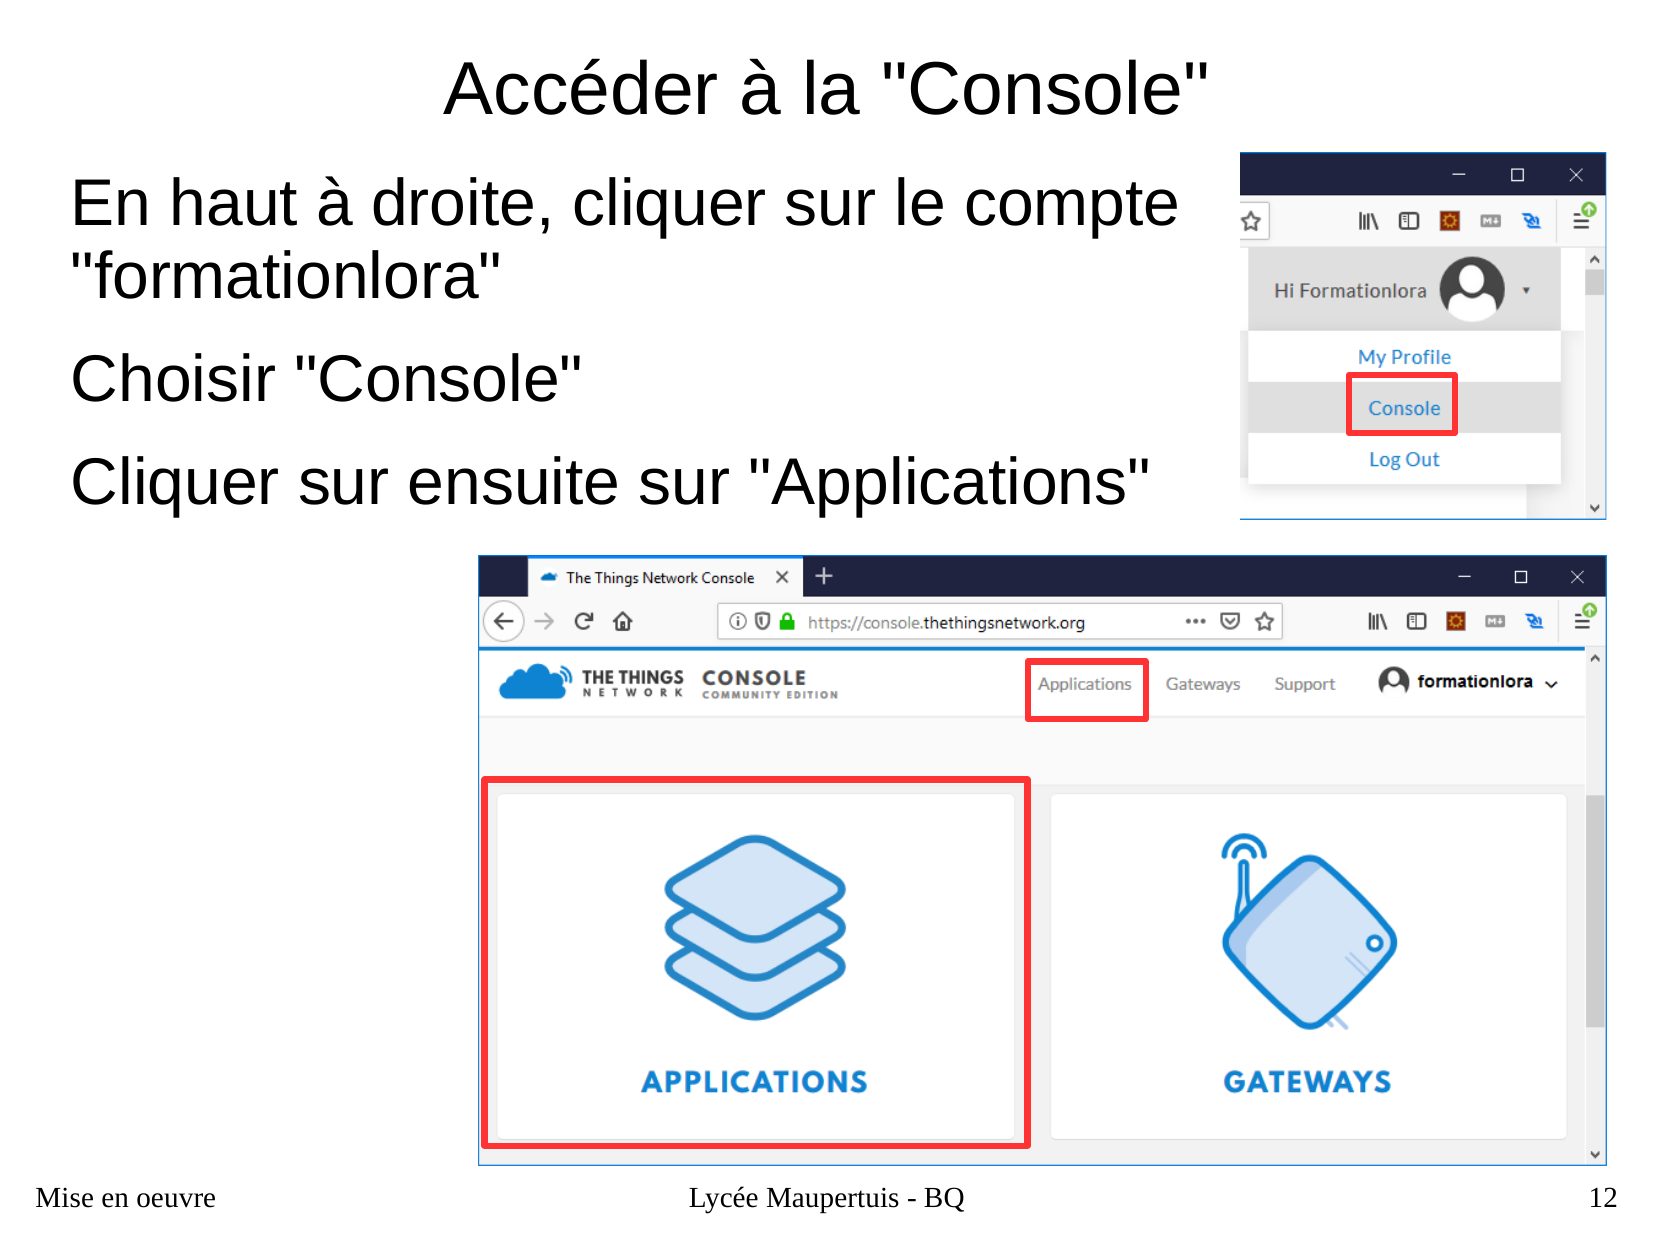

# Accéder à la "Console"
En haut à droite, cliquer sur le compte "formationlora"
Choisir "Console"
Cliquer sur ensuite sur "Applications"
Mise en oeuvre
Lycée Maupertuis - BQ
12